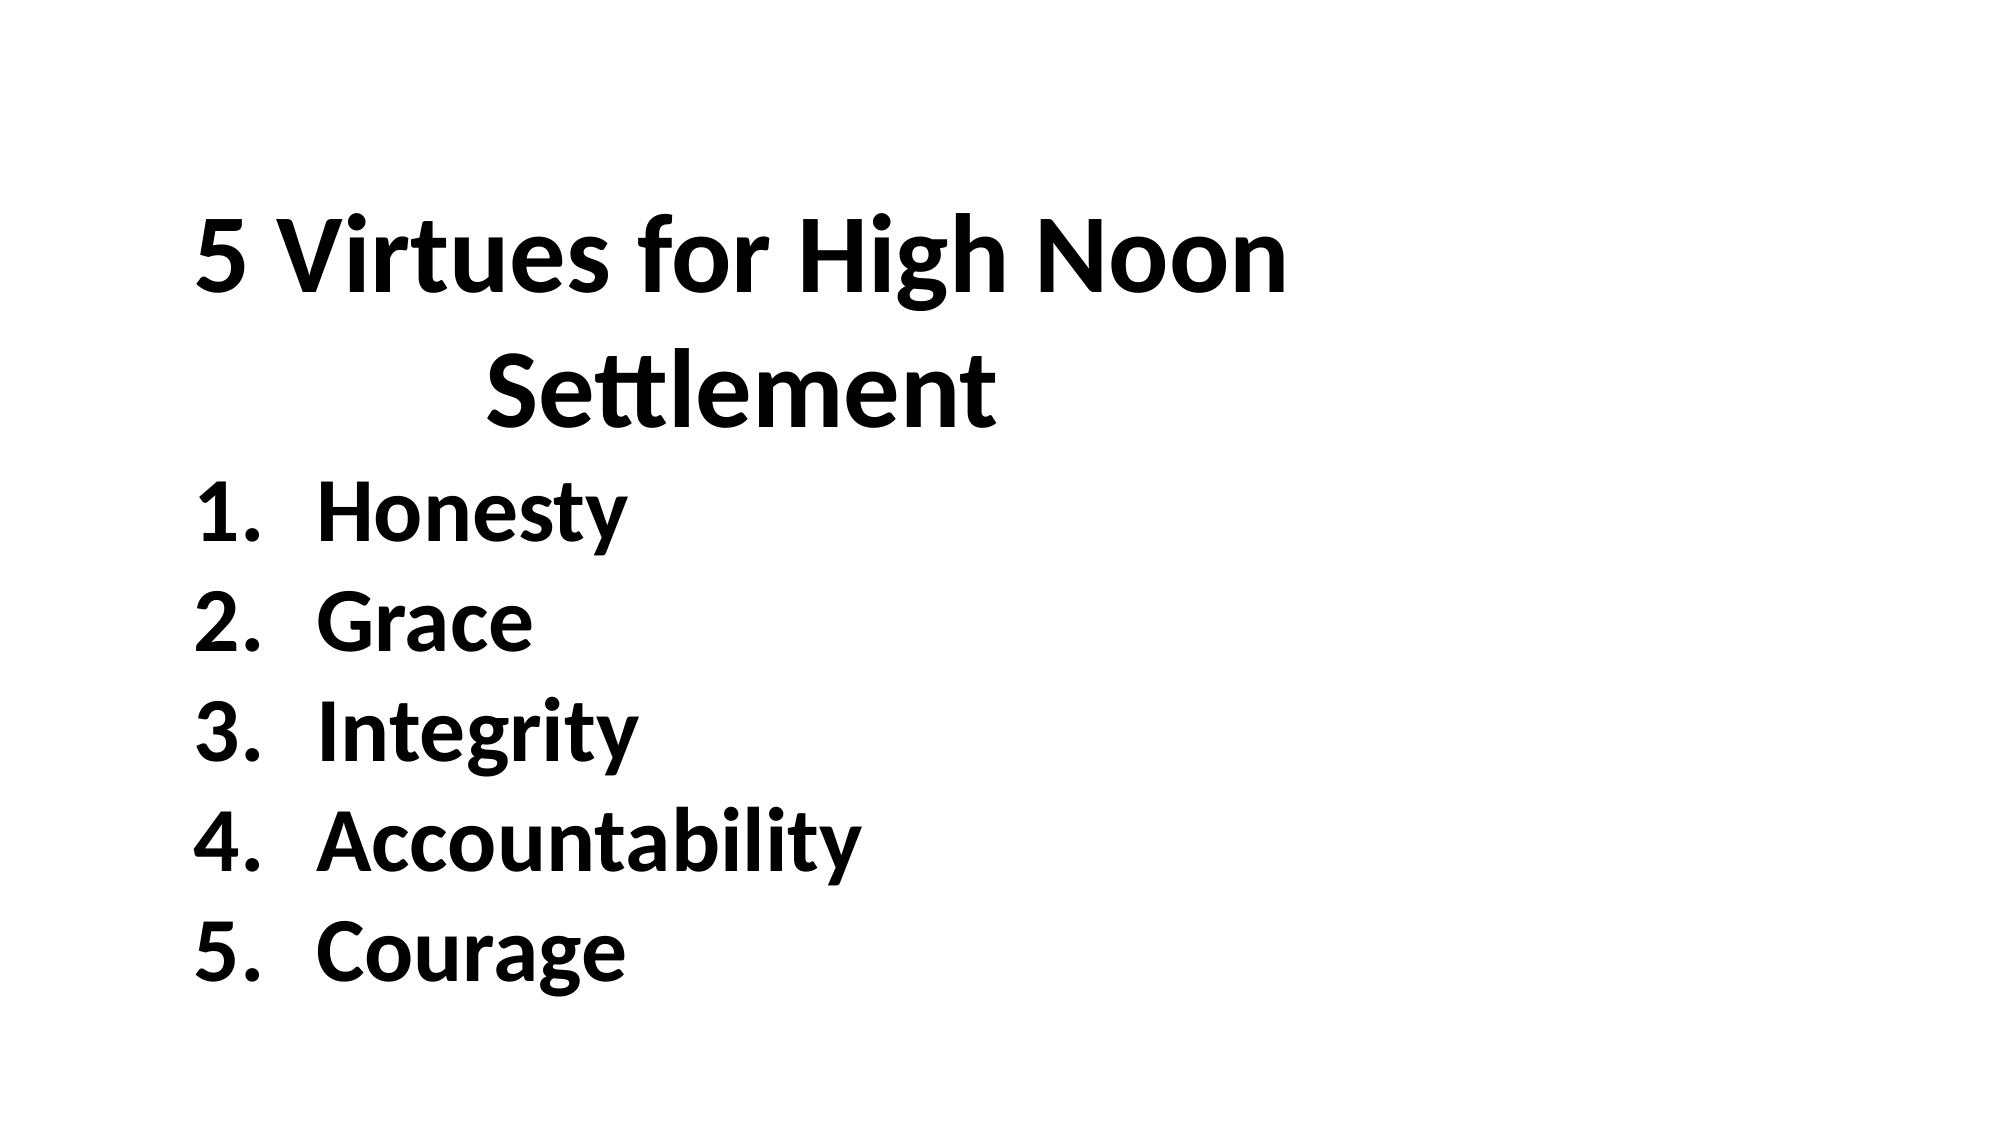

5 Virtues for High Noon Settlement
Honesty
Grace
Integrity
Accountability
Courage